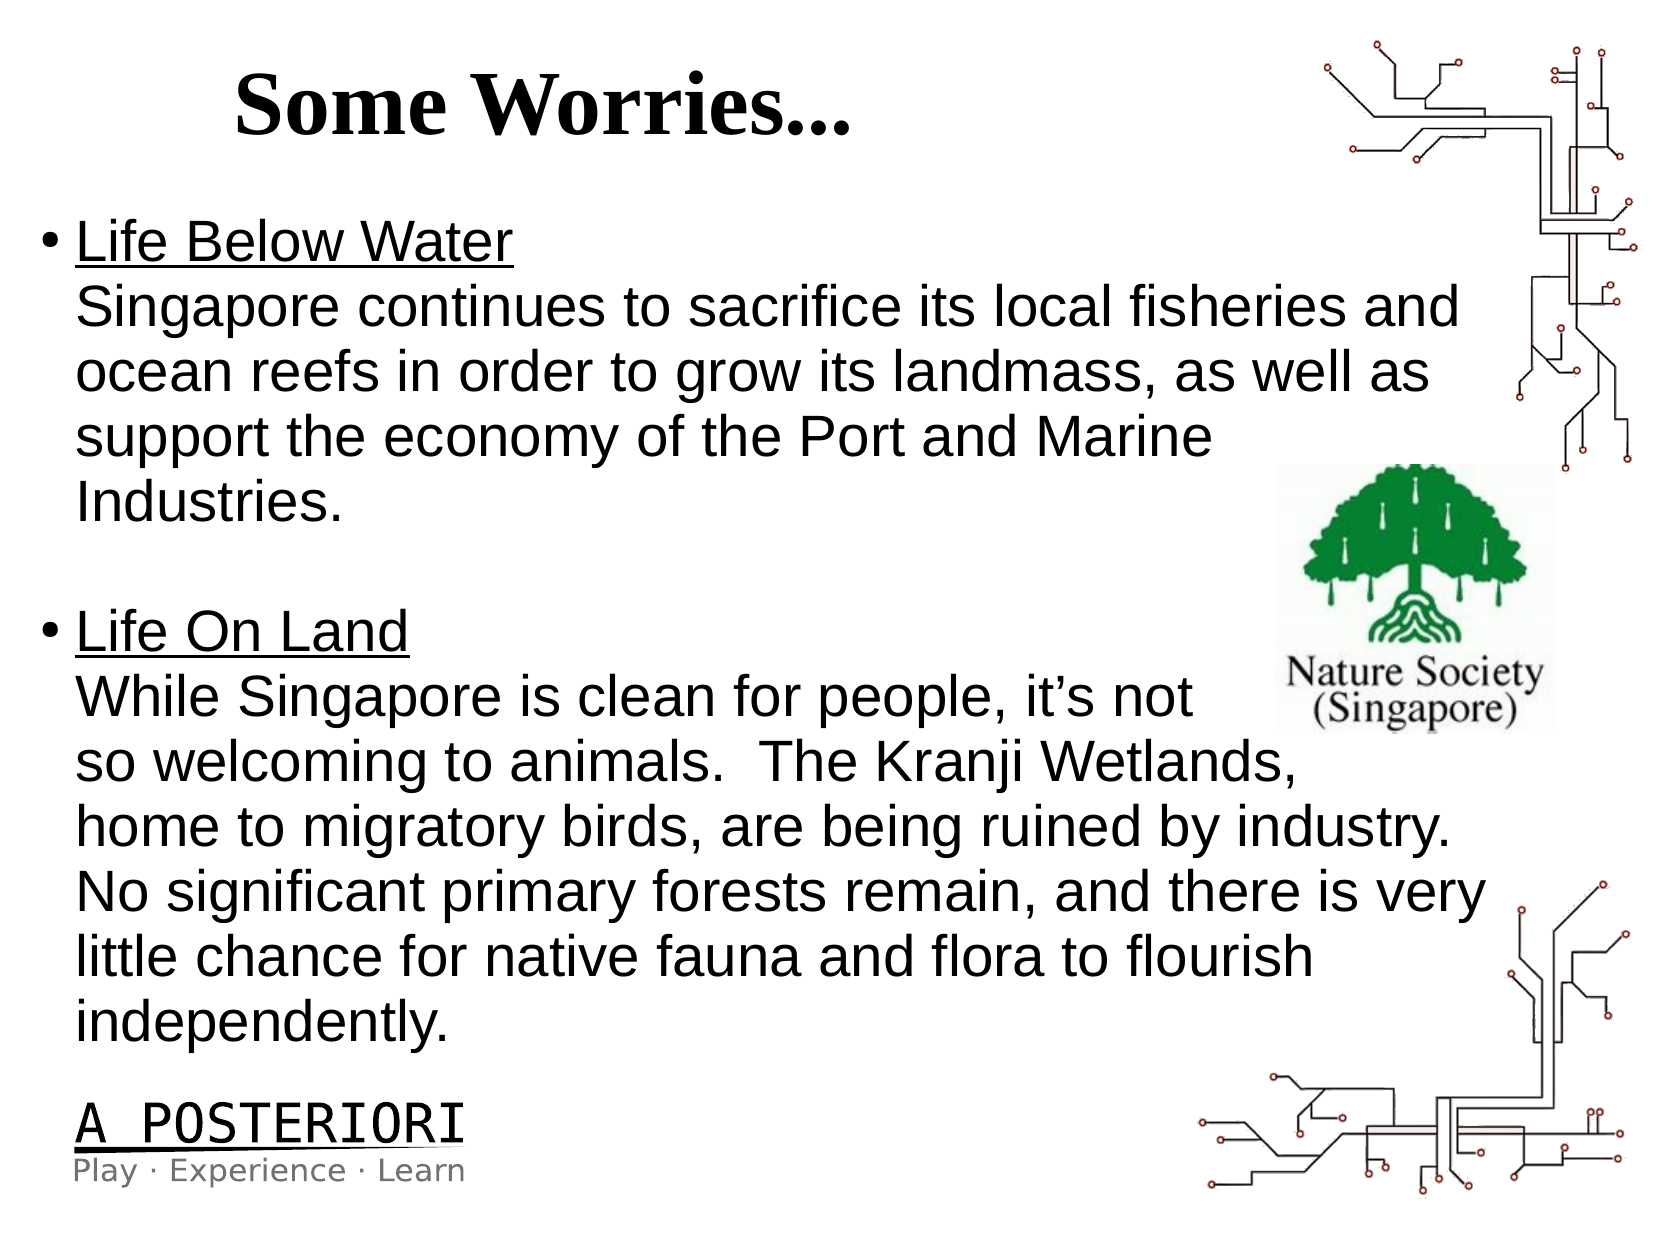

# Some Worries...
Life Below Water
Singapore continues to sacrifice its local fisheries and ocean reefs in order to grow its landmass, as well as support the economy of the Port and Marine Industries.
Life On Land
While Singapore is clean for people, it’s not
so welcoming to animals. The Kranji Wetlands,
home to migratory birds, are being ruined by industry.
No significant primary forests remain, and there is very little chance for native fauna and flora to flourish independently.